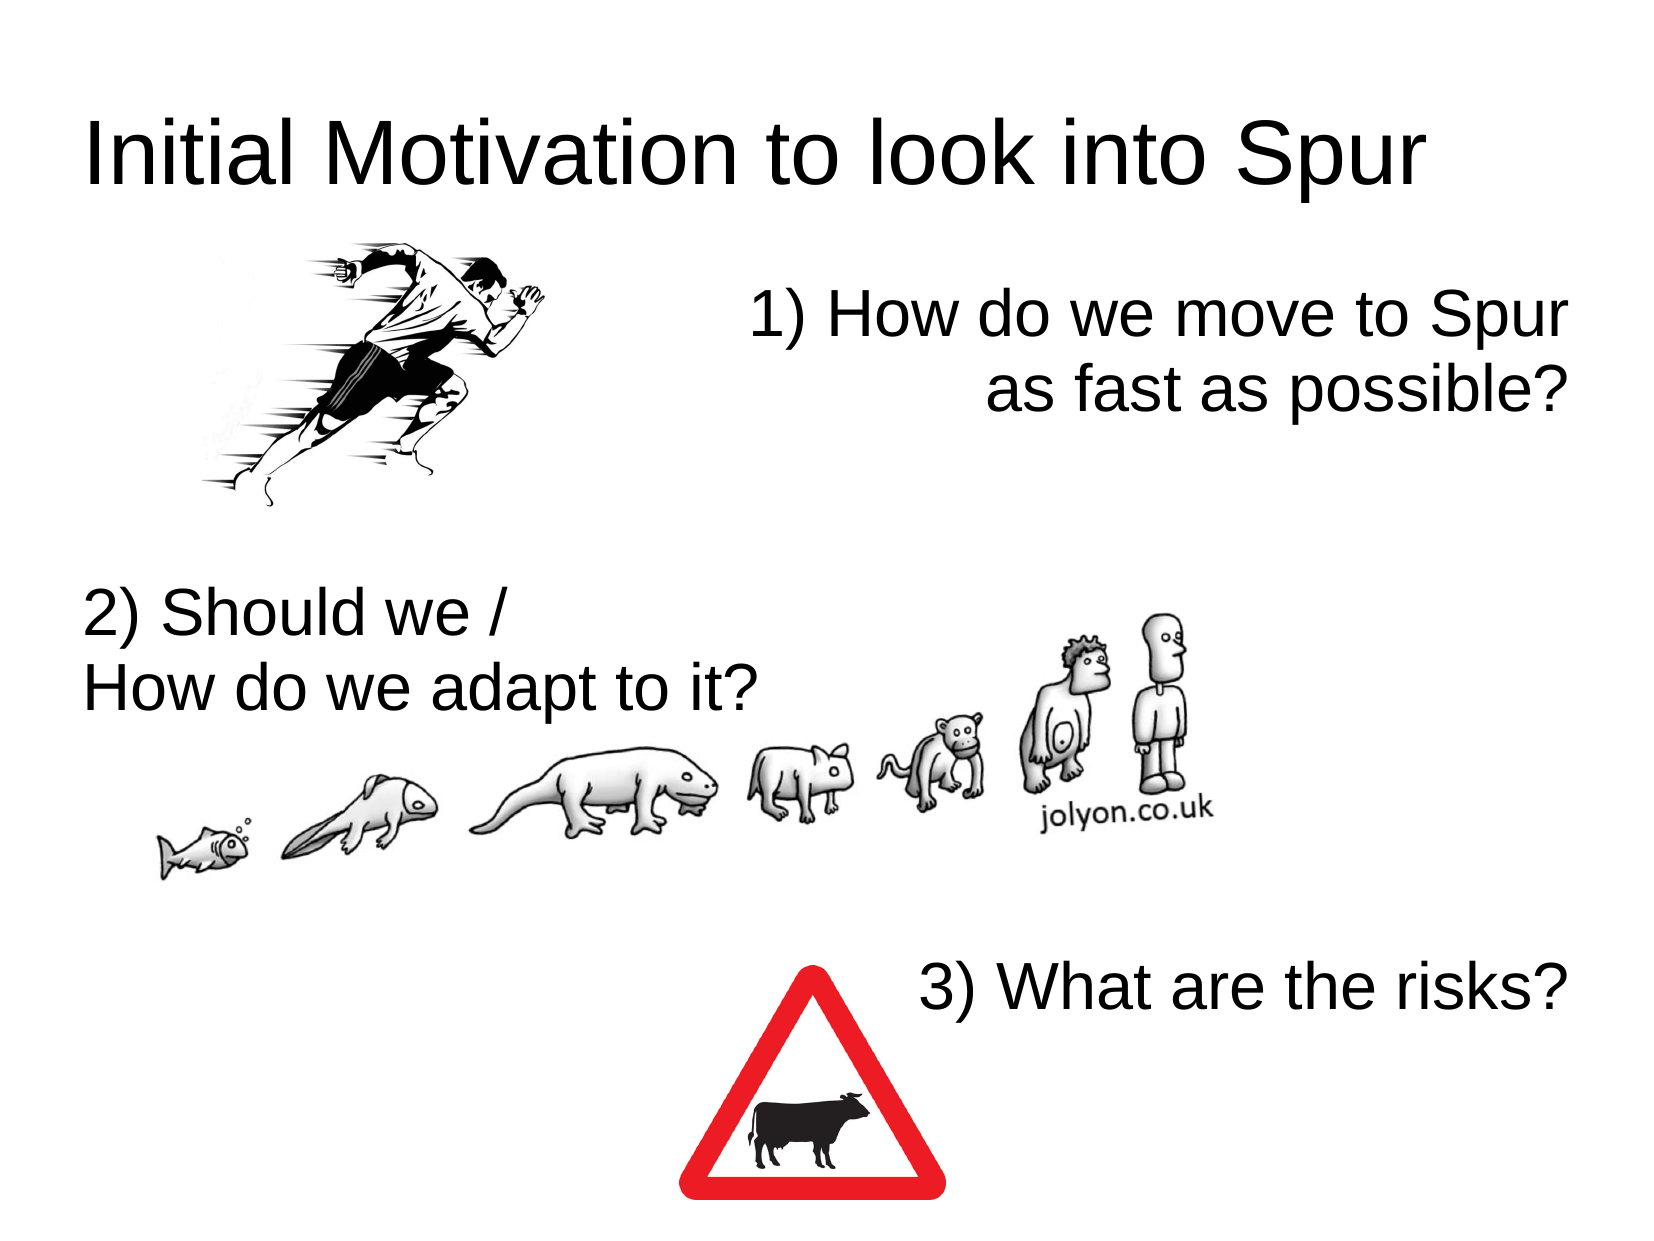

# Initial Motivation to look into Spur
1) How do we move to Spur
as fast as possible?
2) Should we /
How do we adapt to it?
3) What are the risks?